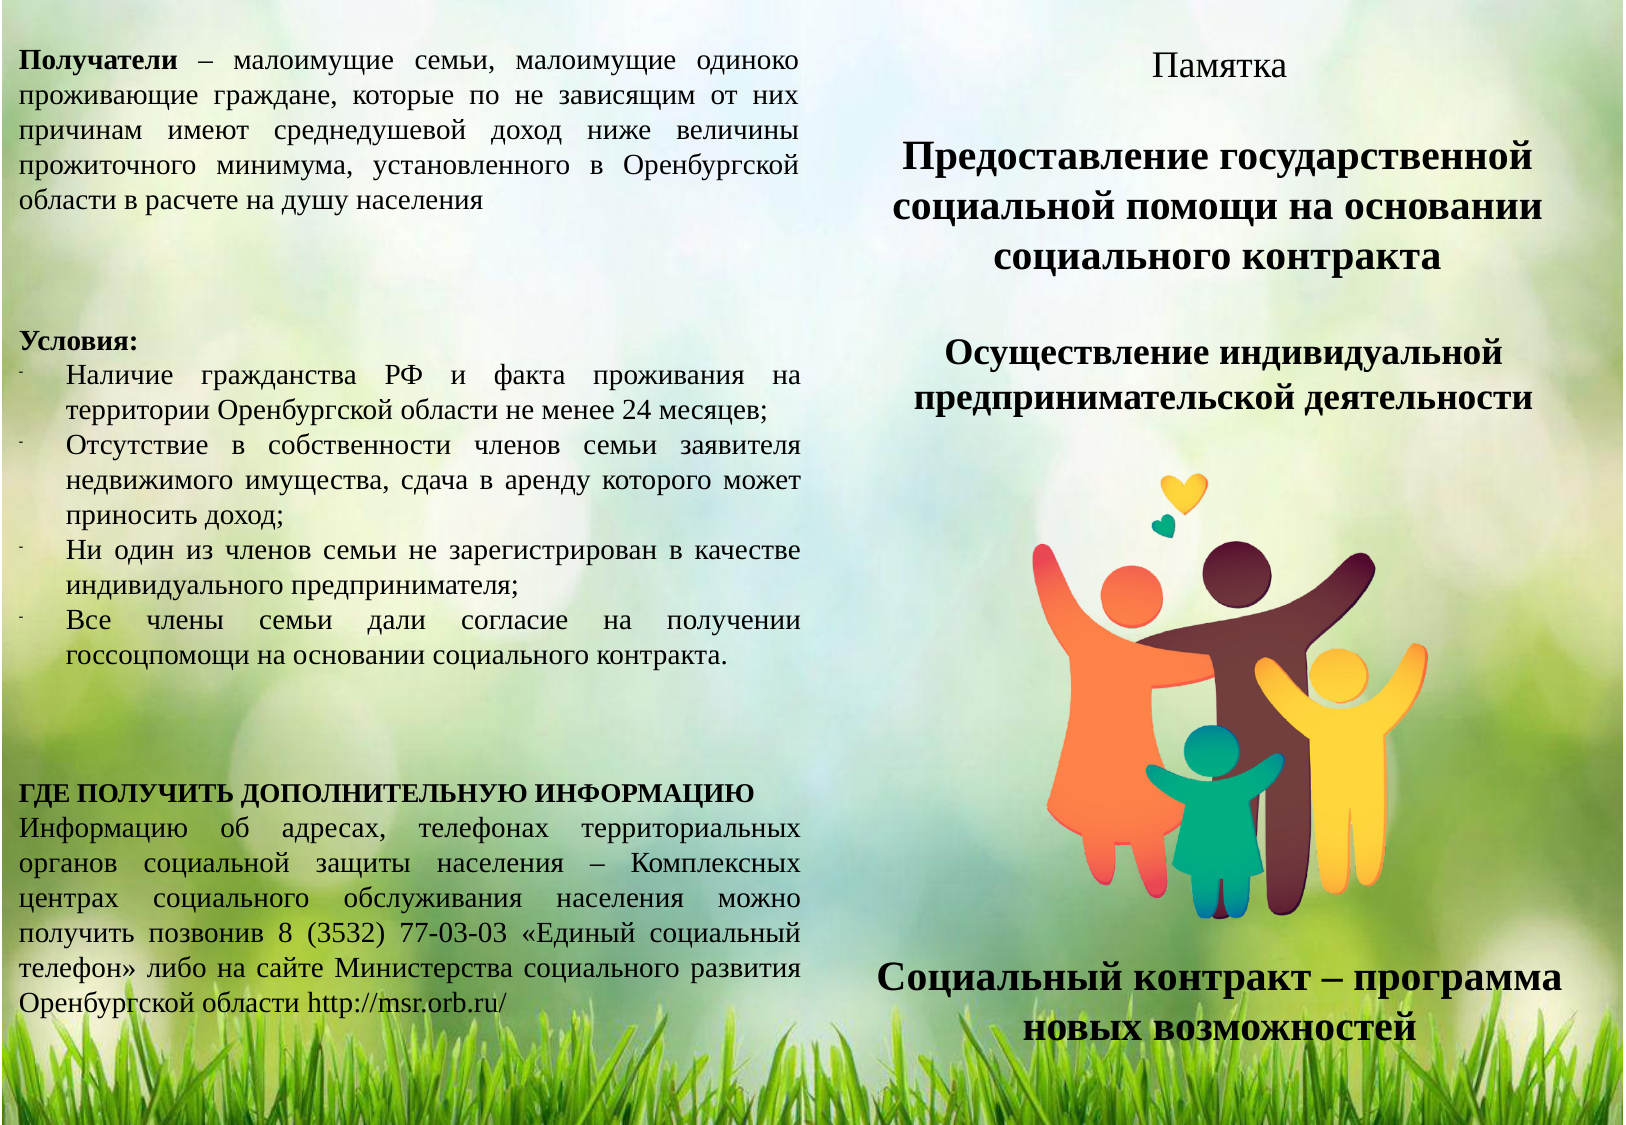

Памятка
Получатели – малоимущие семьи, малоимущие одиноко проживающие граждане, которые по не зависящим от них причинам имеют среднедушевой доход ниже величины прожиточного минимума, установленного в Оренбургской области в расчете на душу населения
Предоставление государственной социальной помощи на основании социального контракта
Условия:
Наличие гражданства РФ и факта проживания на территории Оренбургской области не менее 24 месяцев;
Отсутствие в собственности членов семьи заявителя недвижимого имущества, сдача в аренду которого может приносить доход;
Ни один из членов семьи не зарегистрирован в качестве индивидуального предпринимателя;
Все члены семьи дали согласие на получении госсоцпомощи на основании социального контракта.
Осуществление индивидуальной предпринимательской деятельности
ГДЕ ПОЛУЧИТЬ ДОПОЛНИТЕЛЬНУЮ ИНФОРМАЦИЮ
Информацию об адресах, телефонах территориальных органов социальной защиты населения – Комплексных центрах социального обслуживания населения можно получить позвонив 8 (3532) 77-03-03 «Единый социальный телефон» либо на сайте Министерства социального развития Оренбургской области http://msr.orb.ru/
Социальный контракт – программа новых возможностей